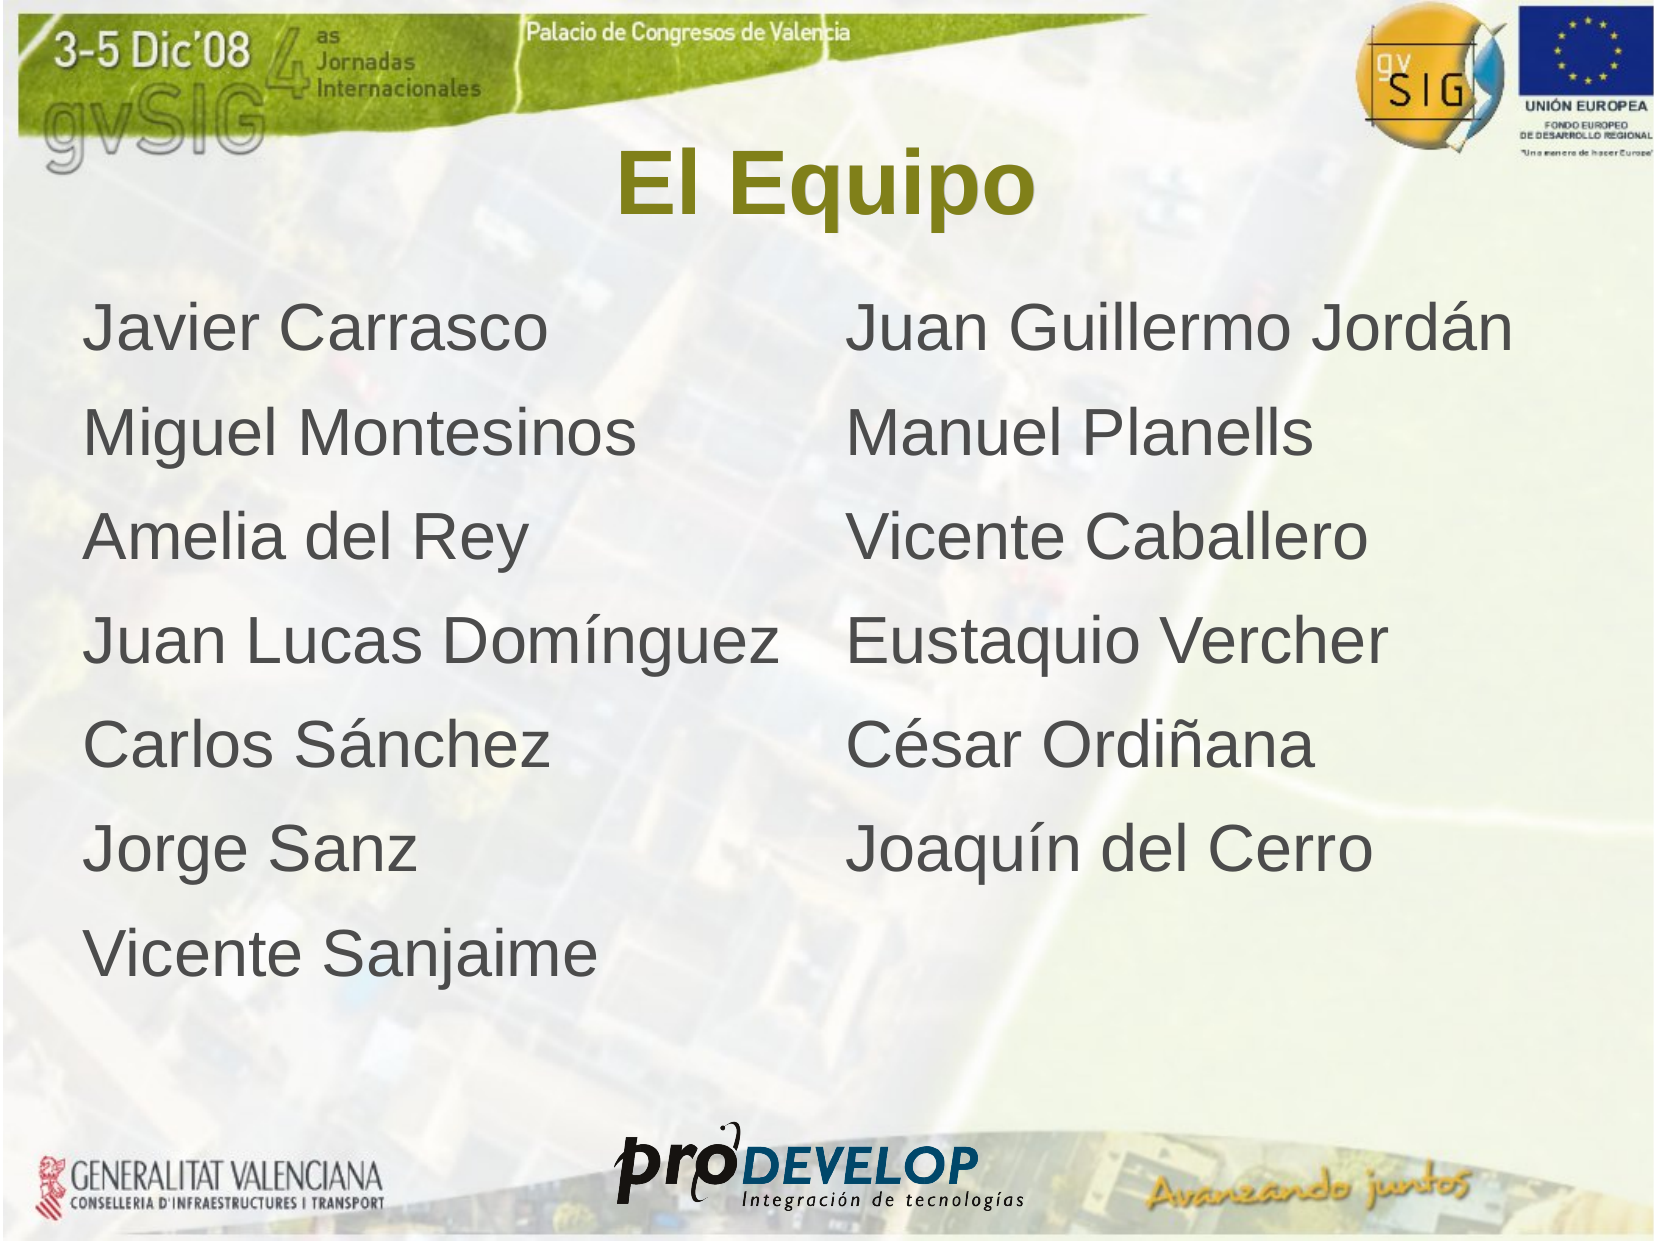

# El Equipo
Javier Carrasco
Miguel Montesinos
Amelia del Rey
Juan Lucas Domínguez
Carlos Sánchez
Jorge Sanz
Vicente Sanjaime
Juan Guillermo Jordán
Manuel Planells
Vicente Caballero
Eustaquio Vercher
César Ordiñana
Joaquín del Cerro